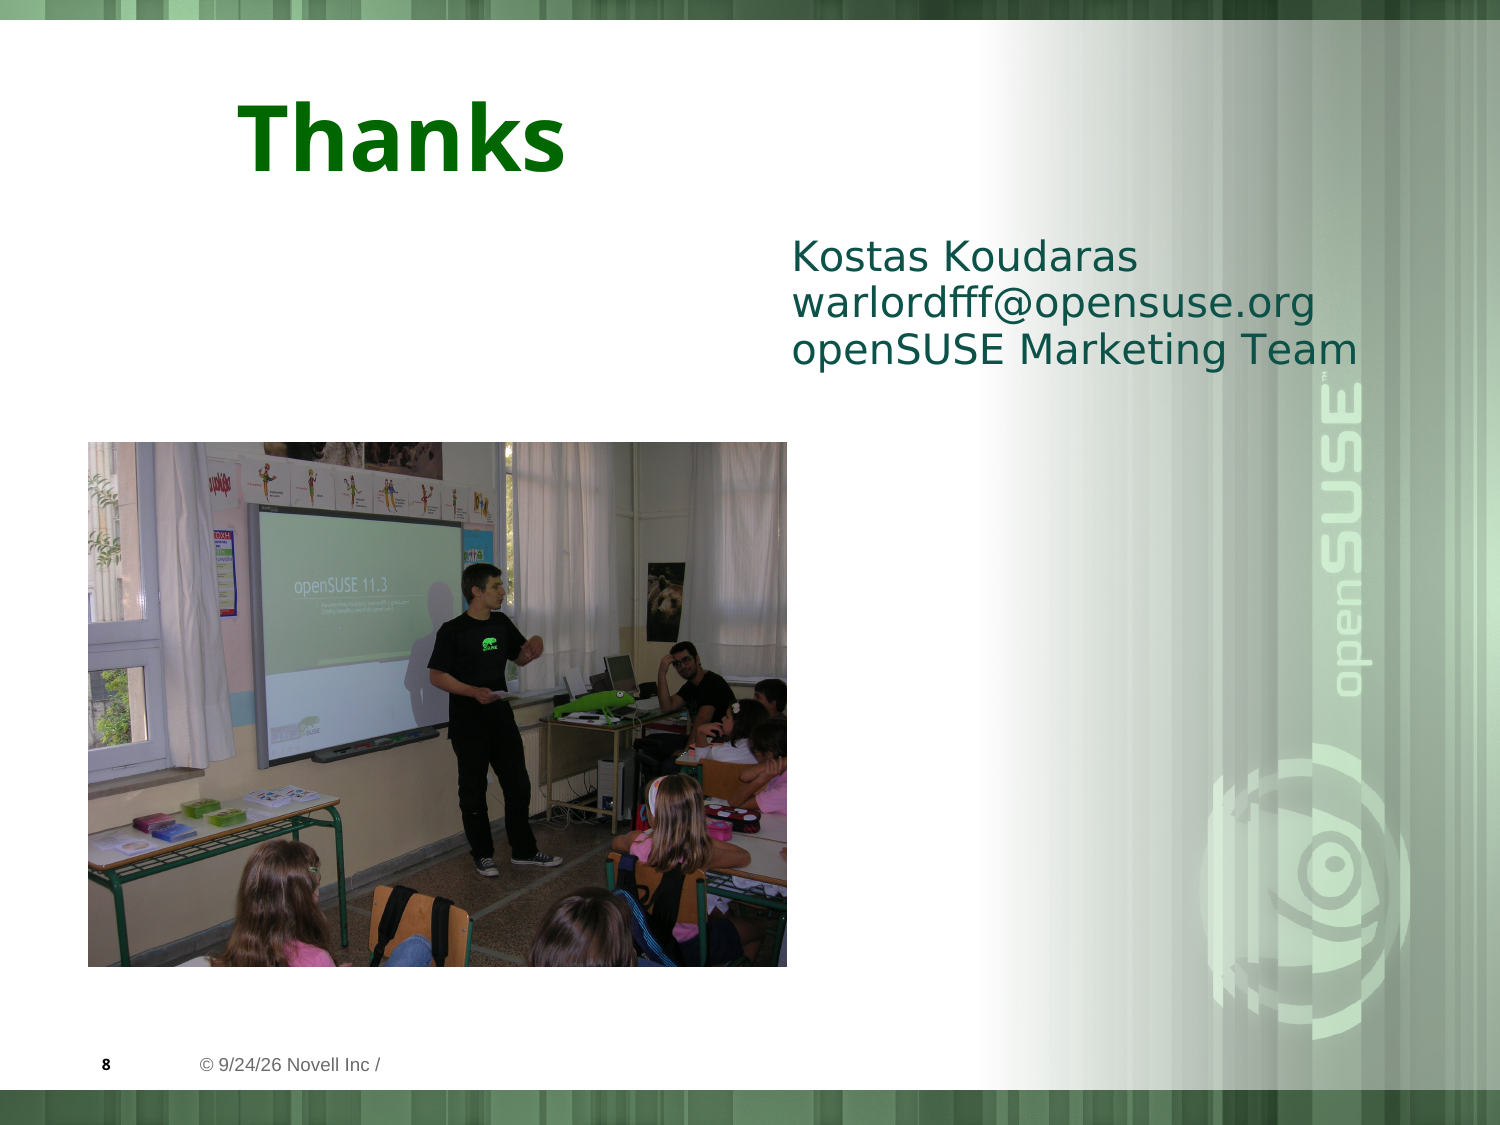

# Thanks
Kostas Koudaras
warlordfff@opensuse.org
openSUSE Marketing Team